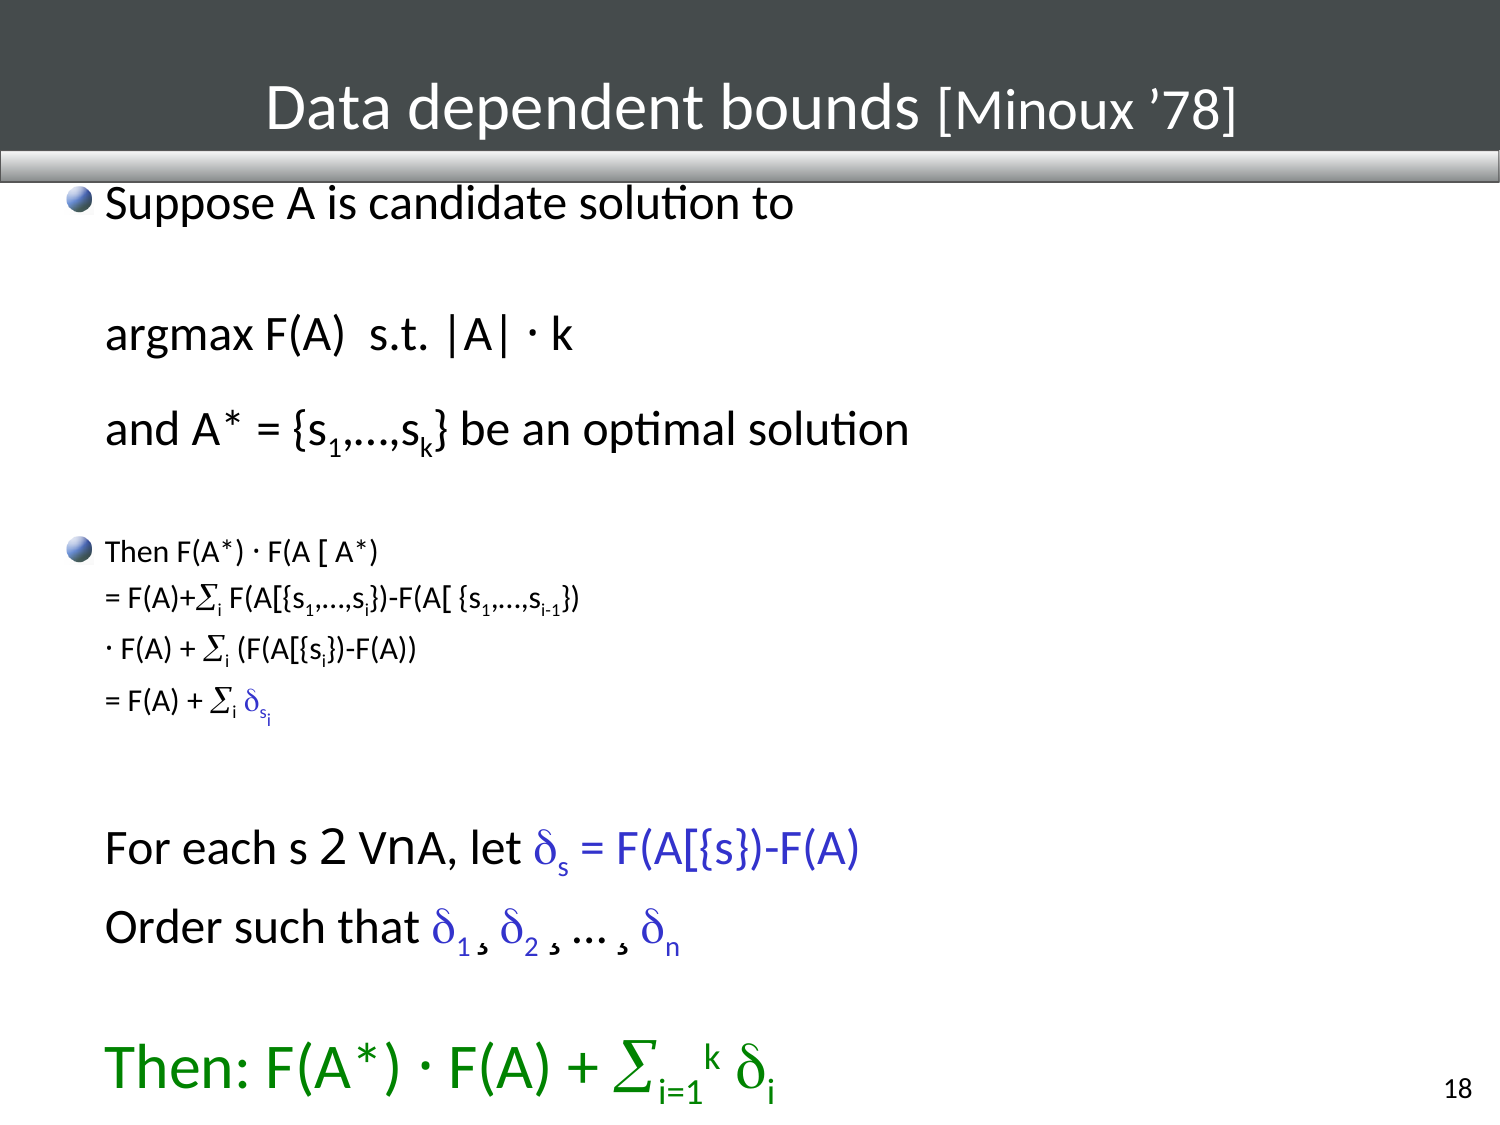

# Data dependent bounds [Minoux ’78]
Suppose A is candidate solution to
		argmax F(A) s.t. |A| · k
	and A* = {s1,…,sk} be an optimal solution
Then F(A*) · F(A [ A*)
			= F(A)+i F(A[{s1,…,si})-F(A[ {s1,…,si-1})
			· F(A) + i (F(A[{si})-F(A))
			= F(A) + i si
	For each s 2 VnA, let s = F(A[{s})-F(A)
	Order such that 1 ¸ 2 ¸ … ¸ n
		Then: F(A*) · F(A) + i=1k i